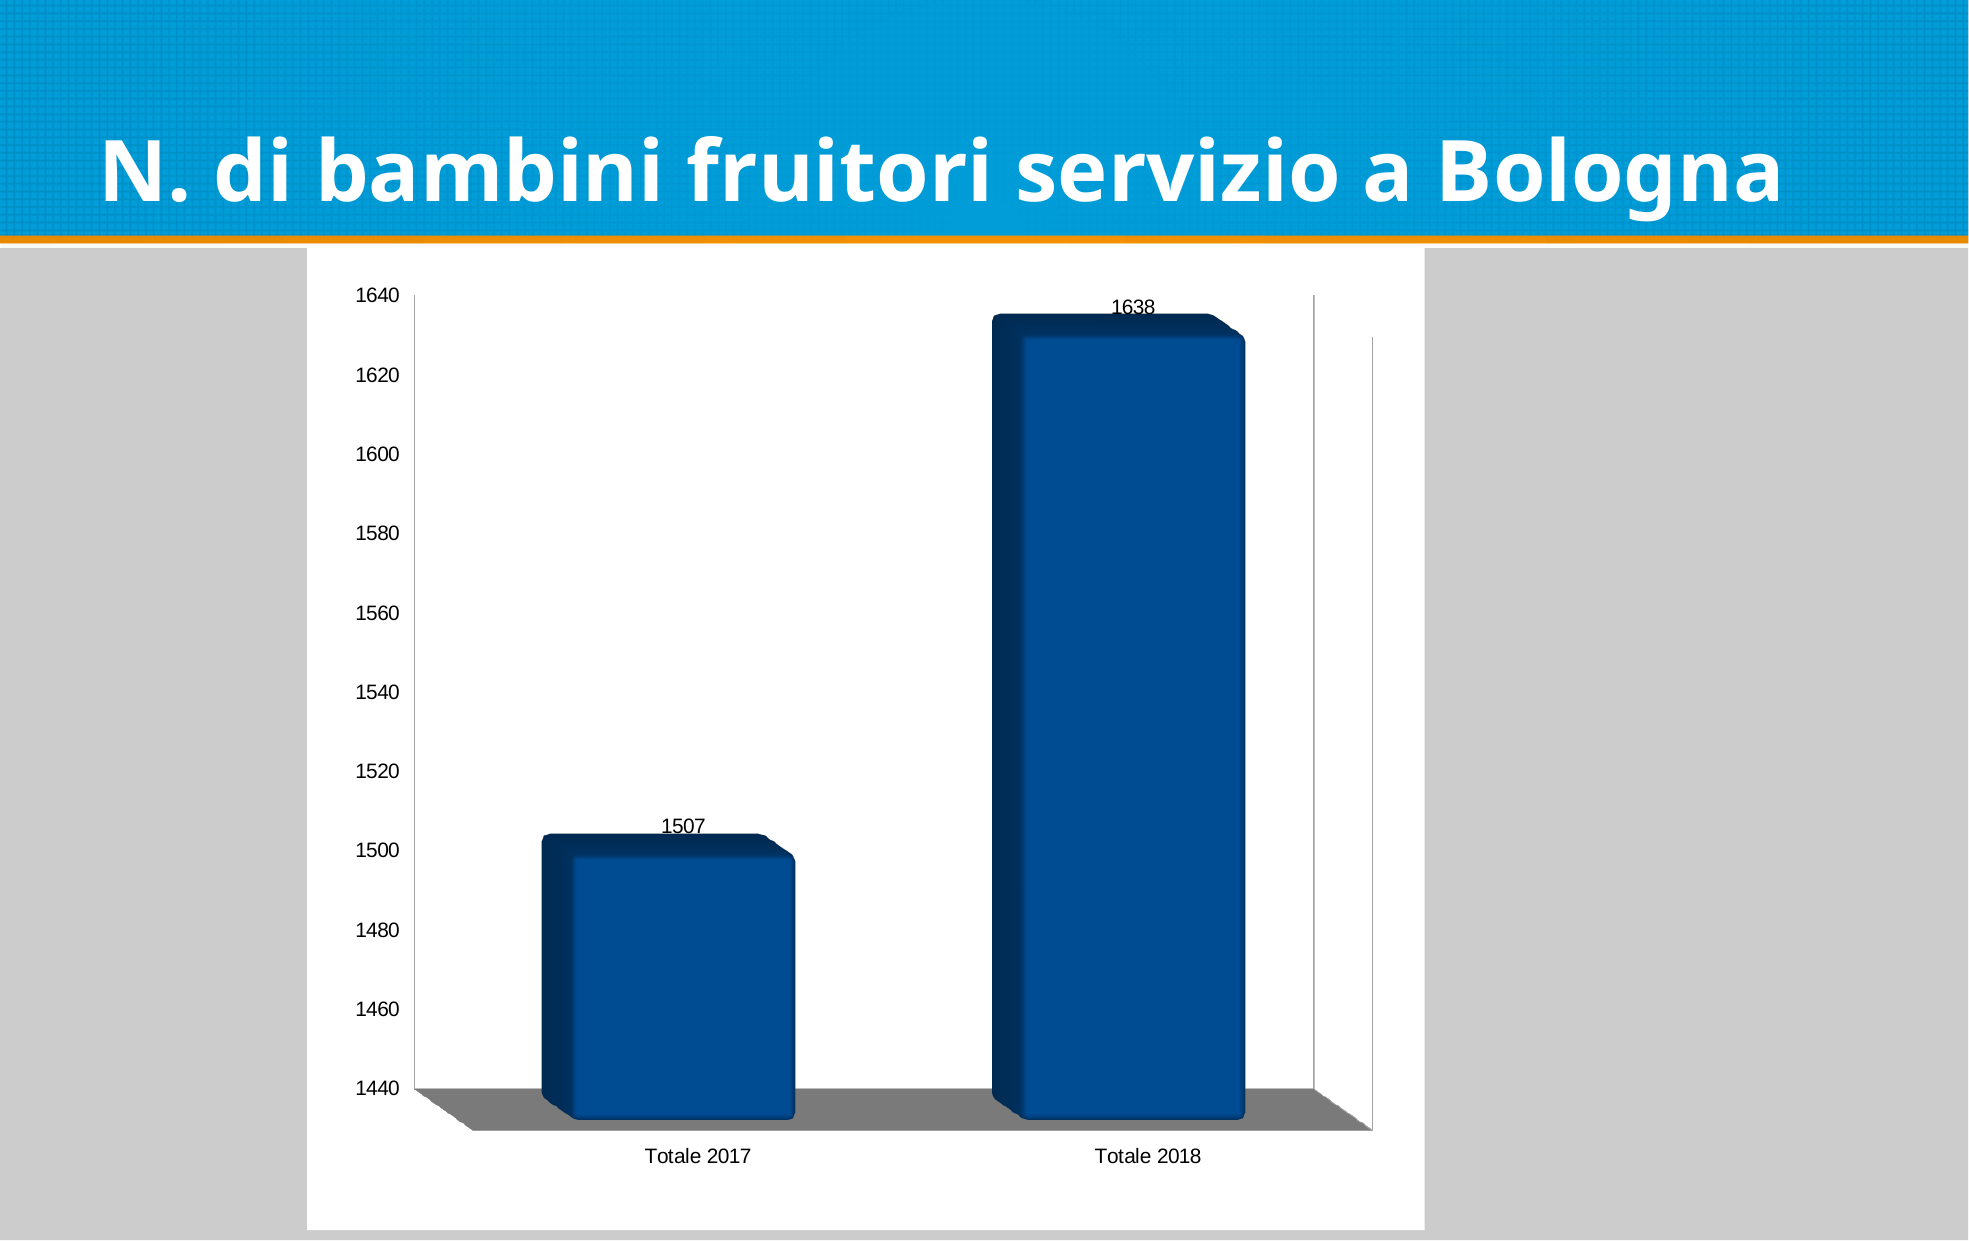

# N. di bambini fruitori servizio a Bologna
[unsupported chart]